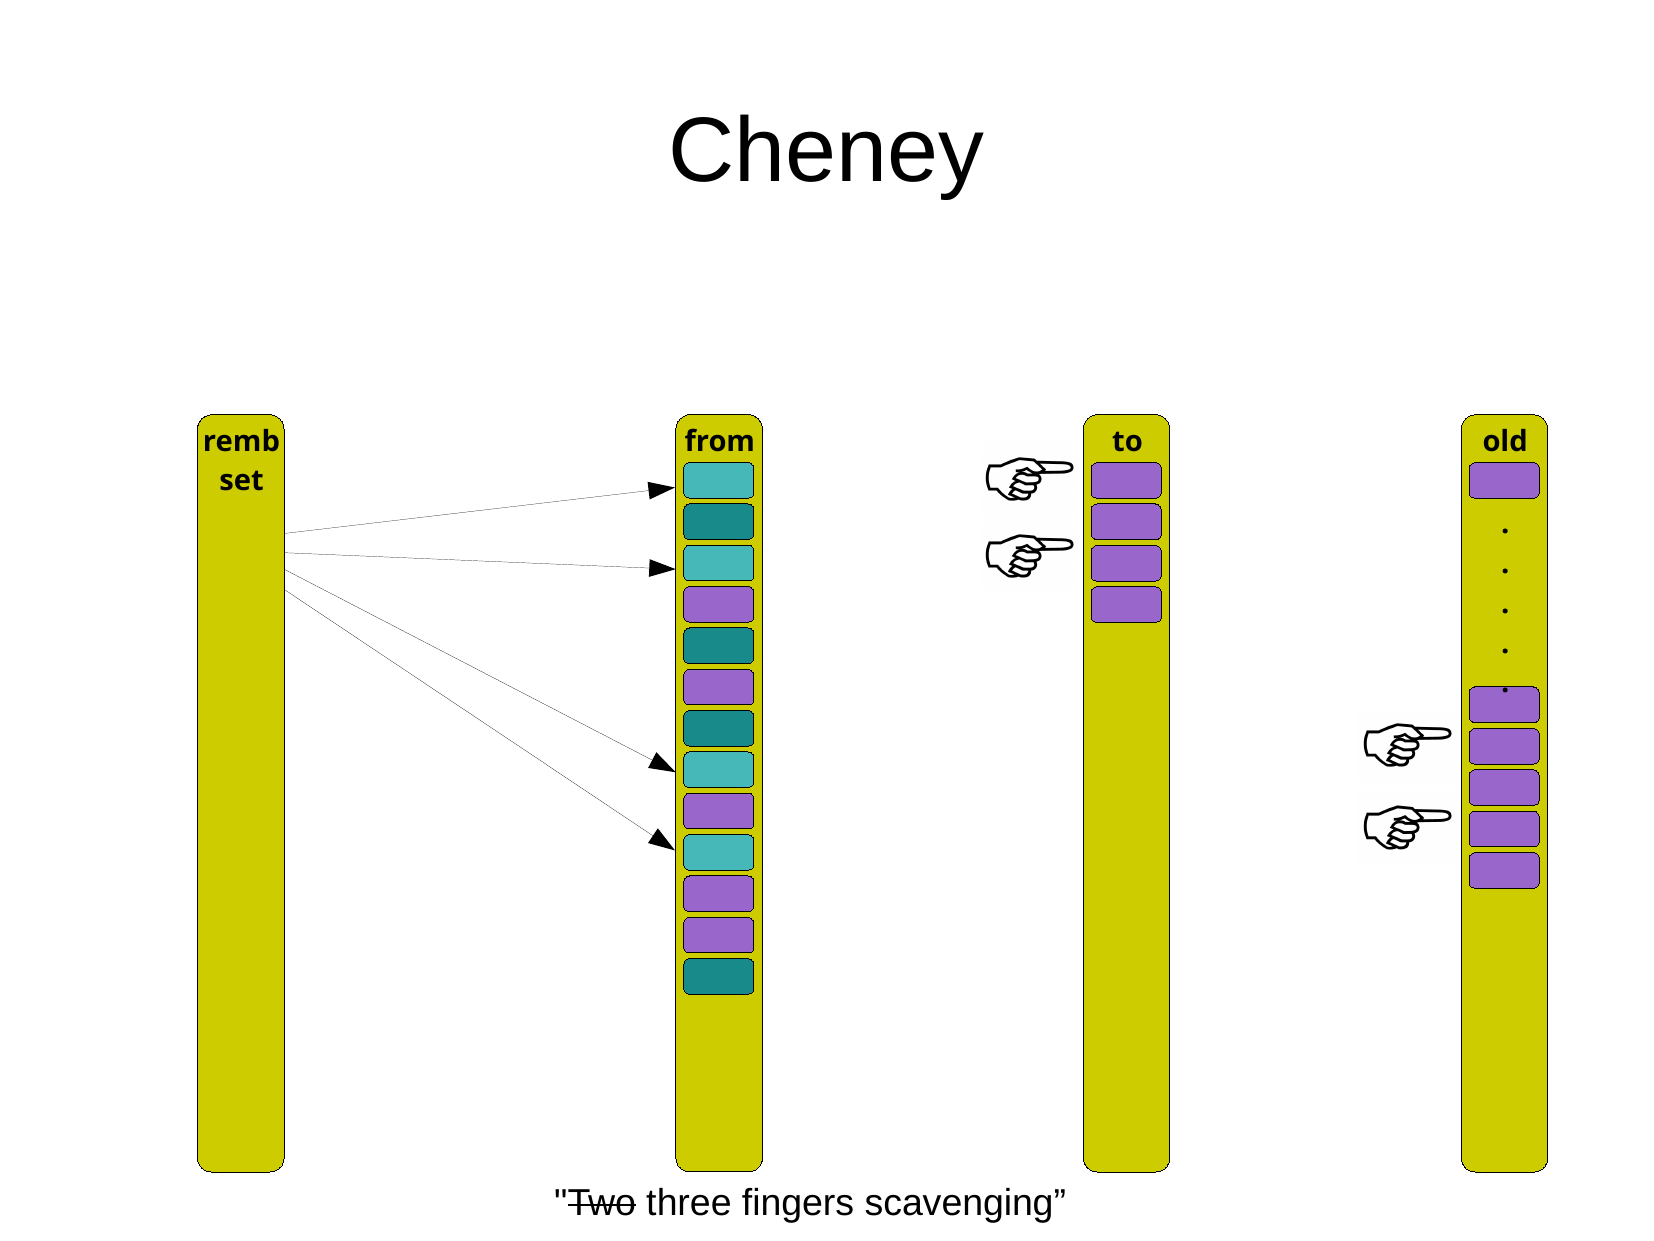

Cheney
from
remb
set
to
old
.
.
.
.
.
"Two three fingers scavenging”